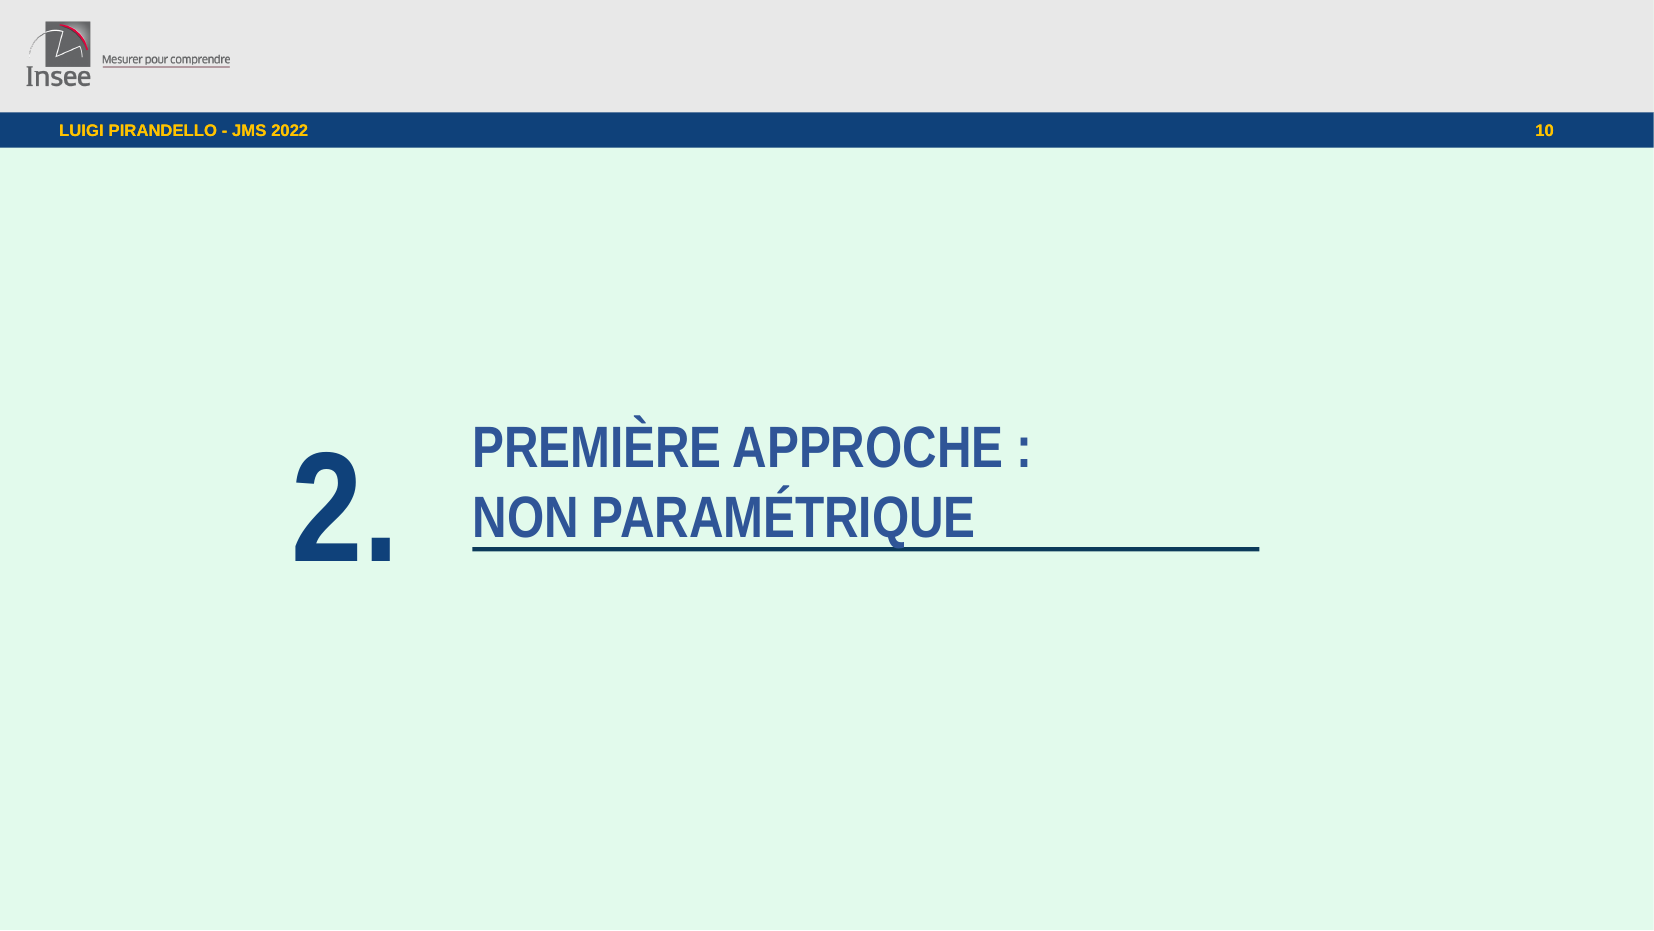

LUIGI PIRANDELLO - JMS 2022
LUIGI PIRANDELLO - JMS 2022
10
2.
# première approche : non paramétrique